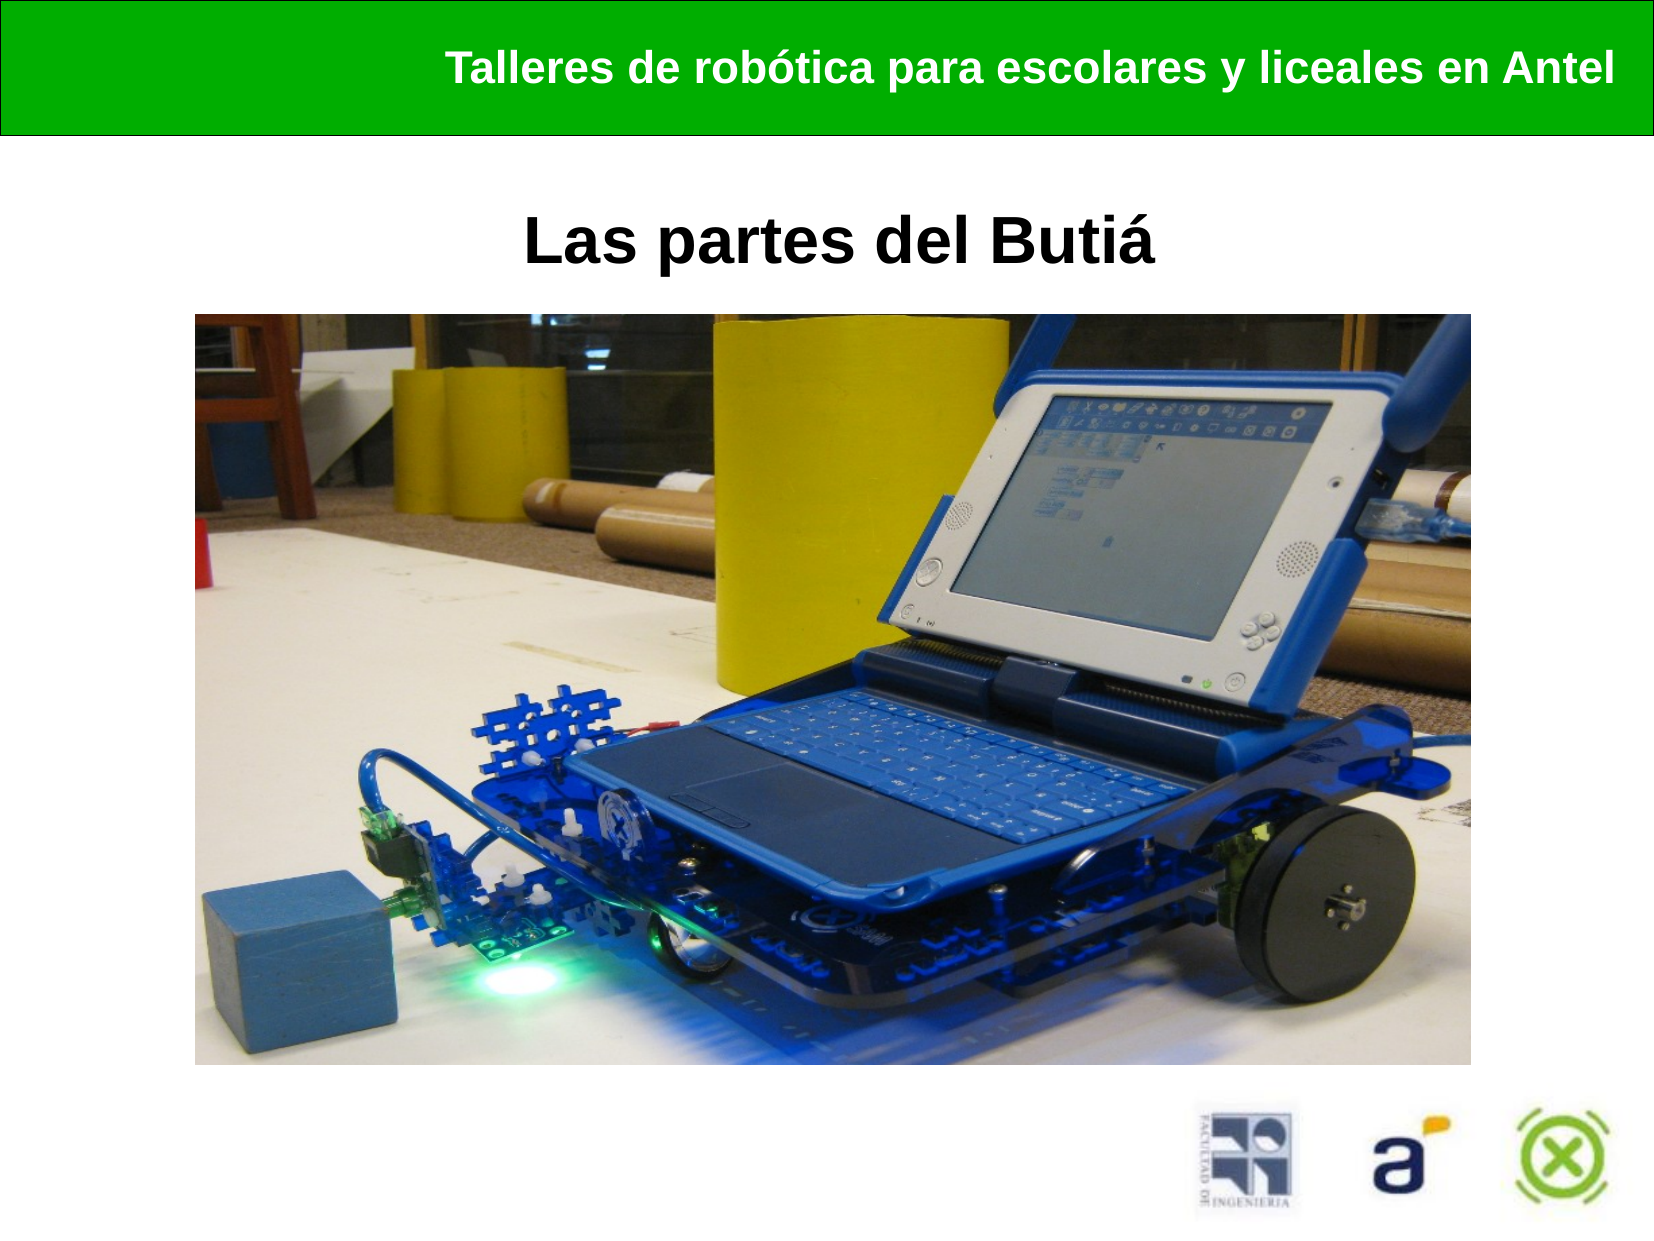

Talleres de robótica para escolares y liceales en Antel
Las partes del Butiá